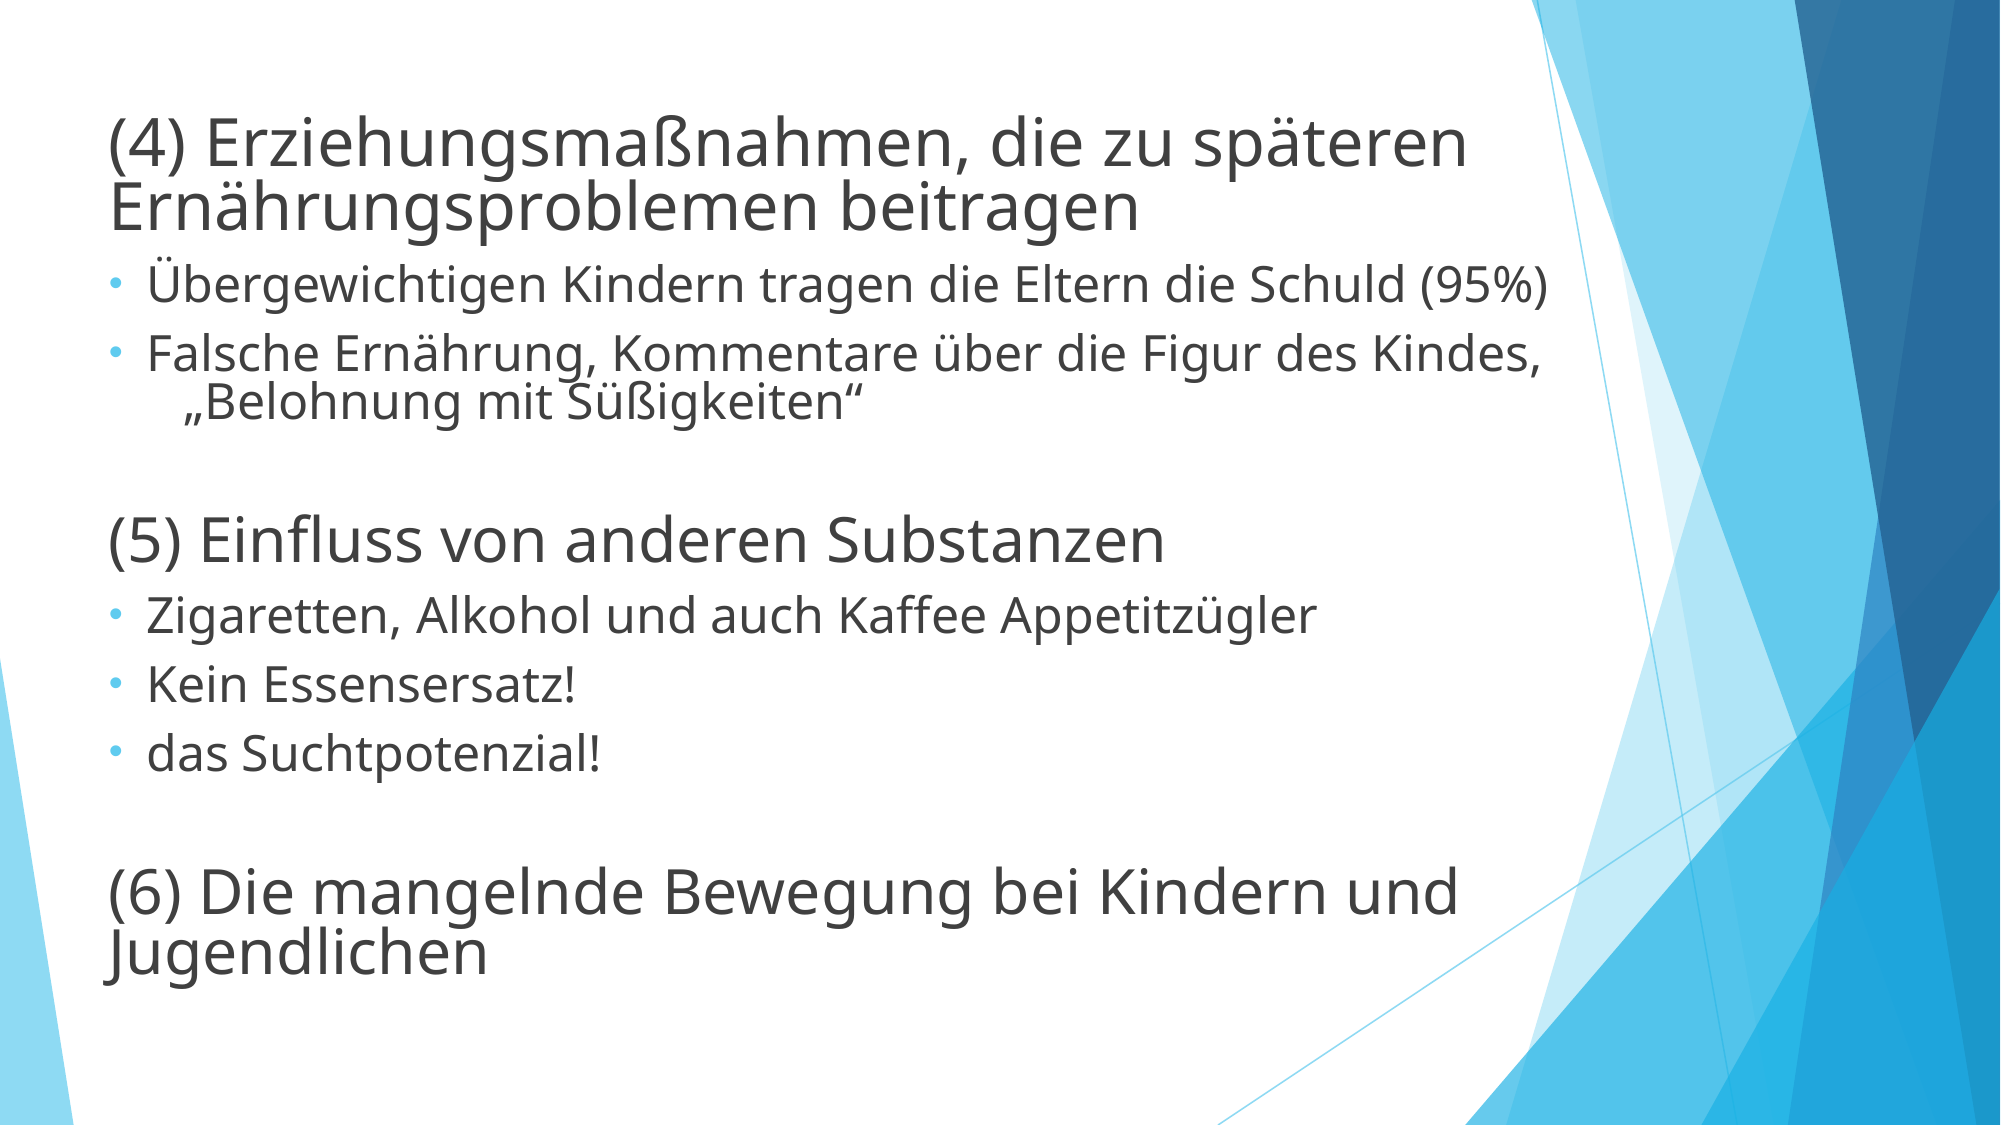

# (4) Erziehungsmaßnahmen, die zu späteren Ernährungsproblemen beitragen
Übergewichtigen Kindern tragen die Eltern die Schuld (95%)
Falsche Ernährung, Kommentare über die Figur des Kindes, „Belohnung mit Süßigkeiten“
(5) Einfluss von anderen Substanzen
Zigaretten, Alkohol und auch Kaffee Appetitzügler
Kein Essensersatz!
das Suchtpotenzial!
(6) Die mangelnde Bewegung bei Kindern und Jugendlichen